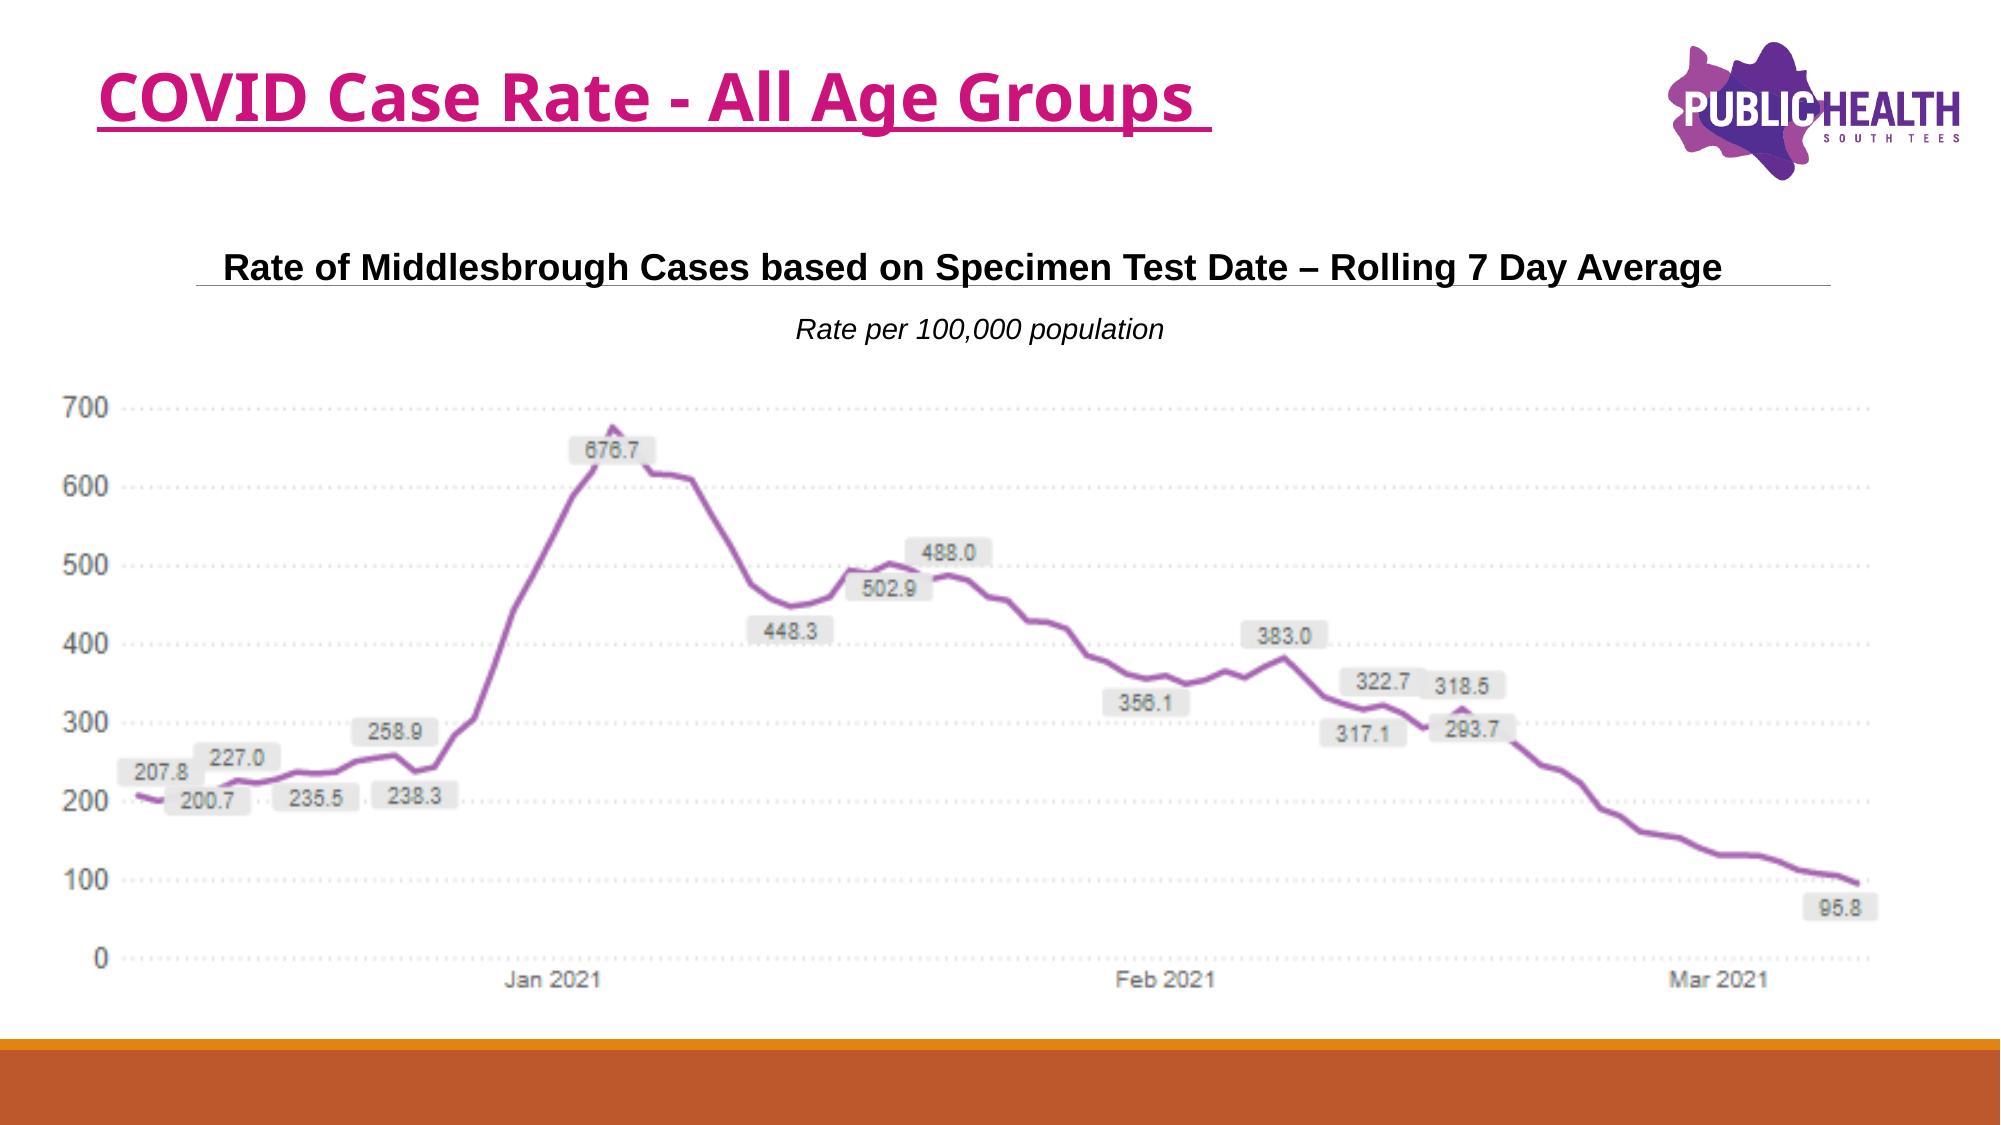

COVID Case Rate - All Age Groups
Rate of Middlesbrough Cases based on Specimen Test Date – Rolling 7 Day Average
Rate per 100,000 population